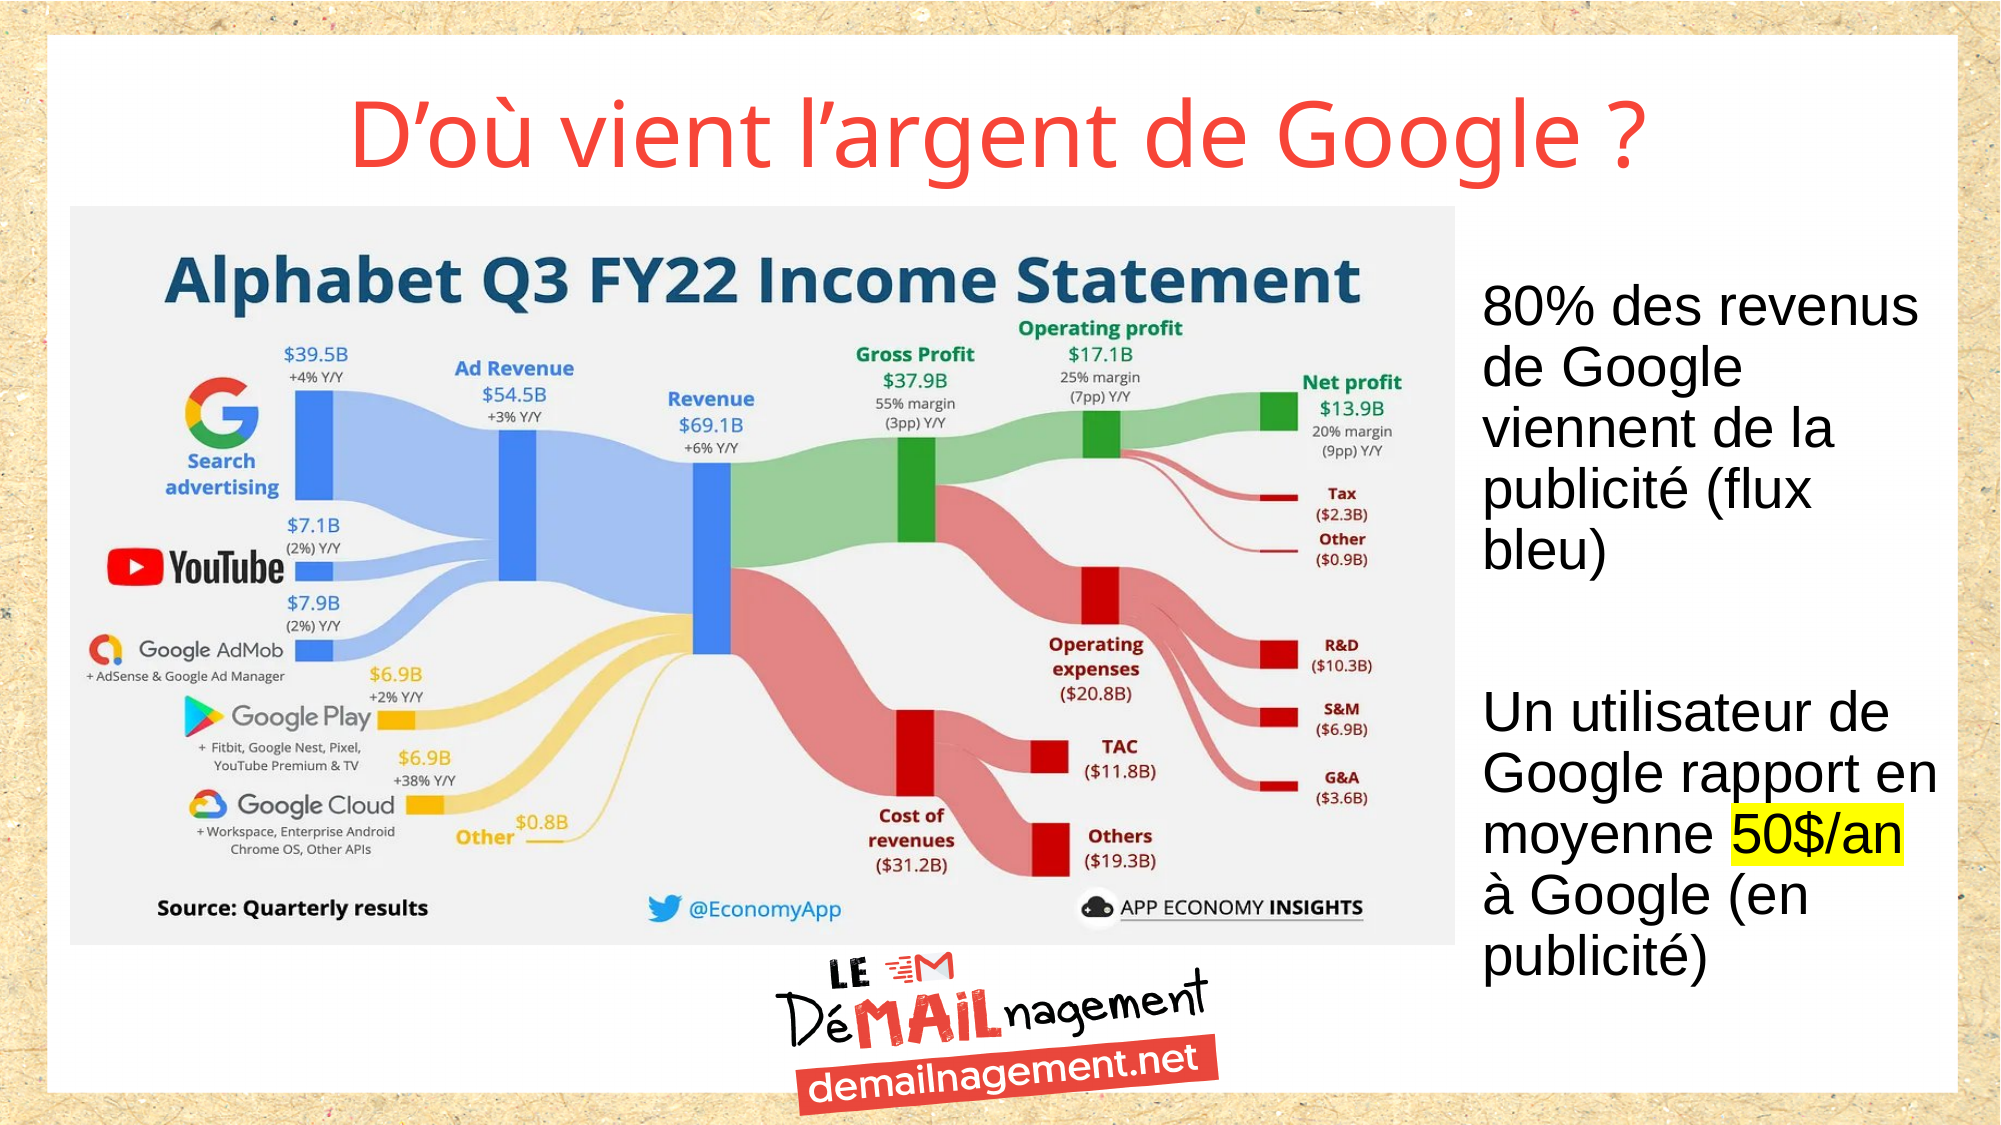

# D’où vient l’argent de Google ?
80% des revenus de Google viennent de la publicité (flux bleu)
Un utilisateur de Google rapport en moyenne 50$/an à Google (en publicité)